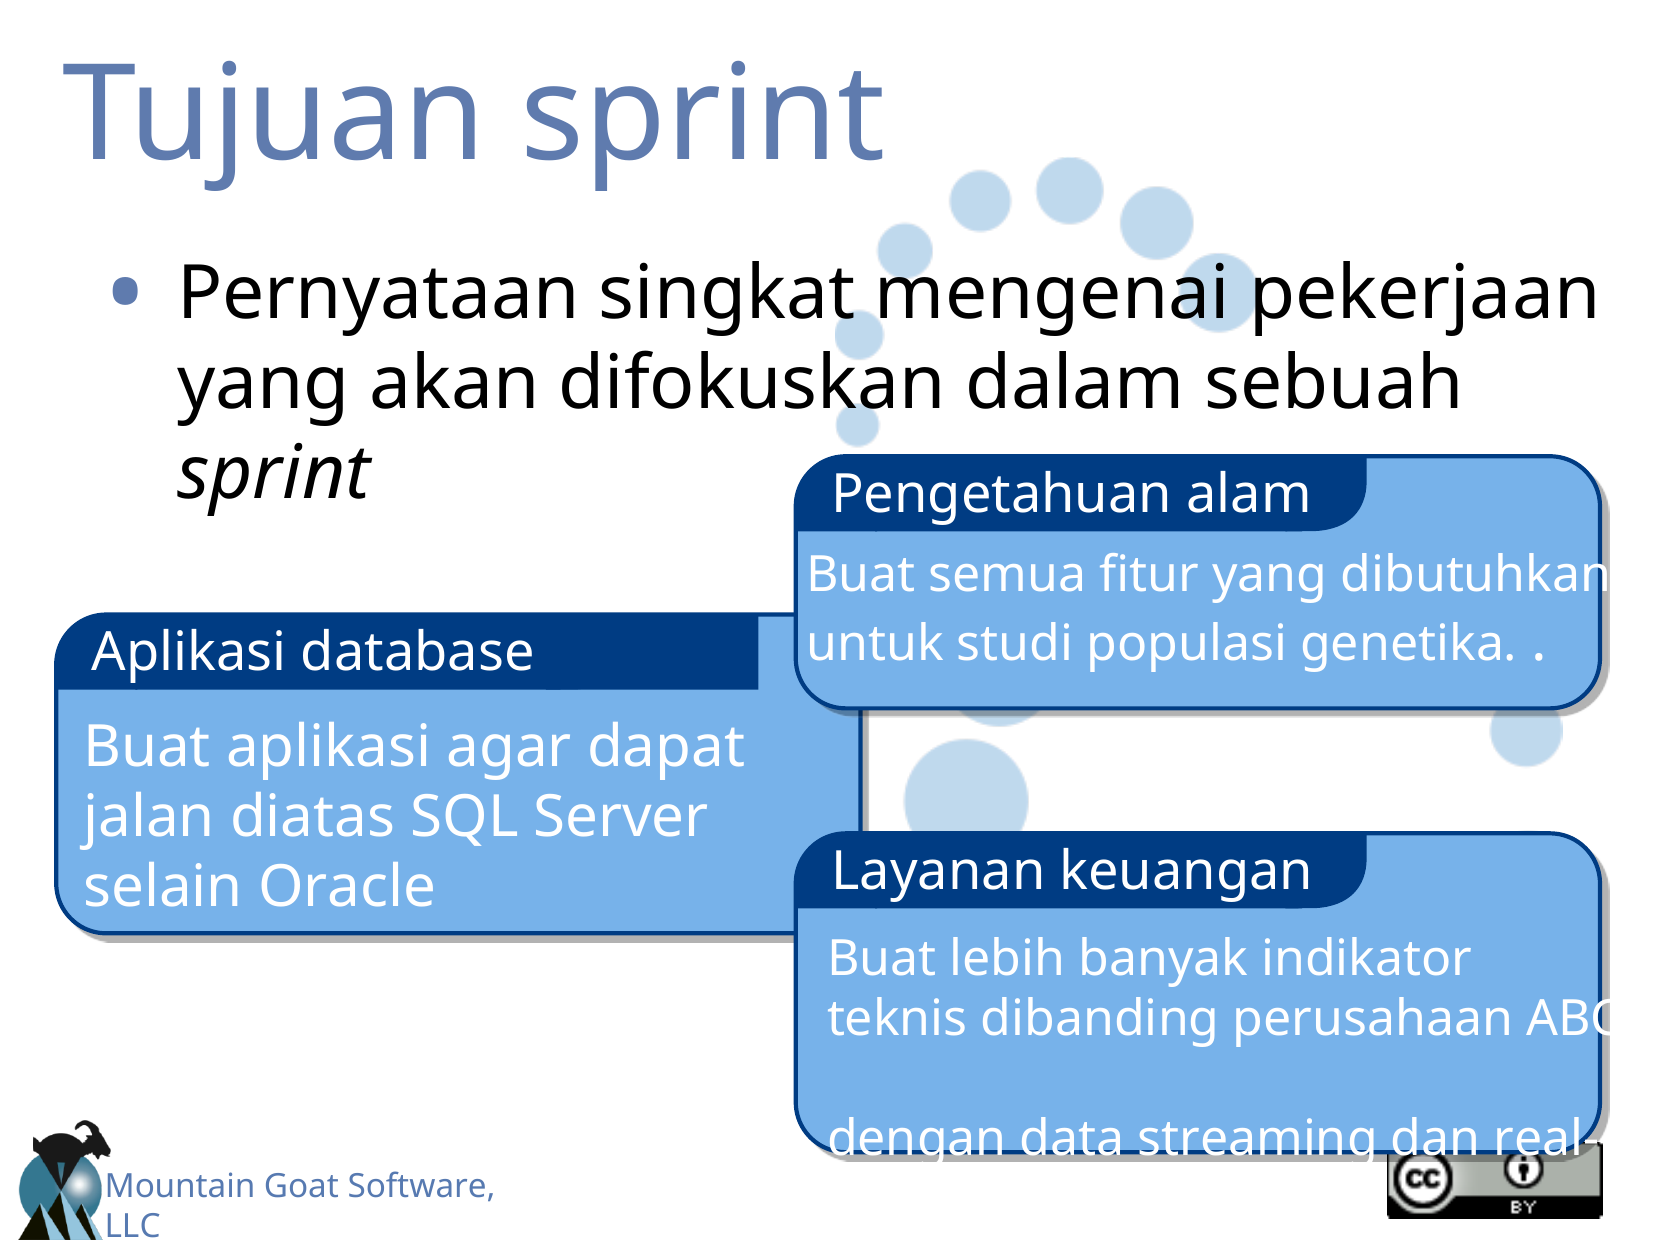

# Tujuan sprint
Pernyataan singkat mengenai pekerjaan yang akan difokuskan dalam sebuah sprint
Pengetahuan alam
Buat semua fitur yang dibutuhkan untuk studi populasi genetika. .
Aplikasi database
Buat aplikasi agar dapat jalan diatas SQL Server selain Oracle
Layanan keuangan
Buat lebih banyak indikator teknis dibanding perusahaan ABC
dengan data streaming dan real-time